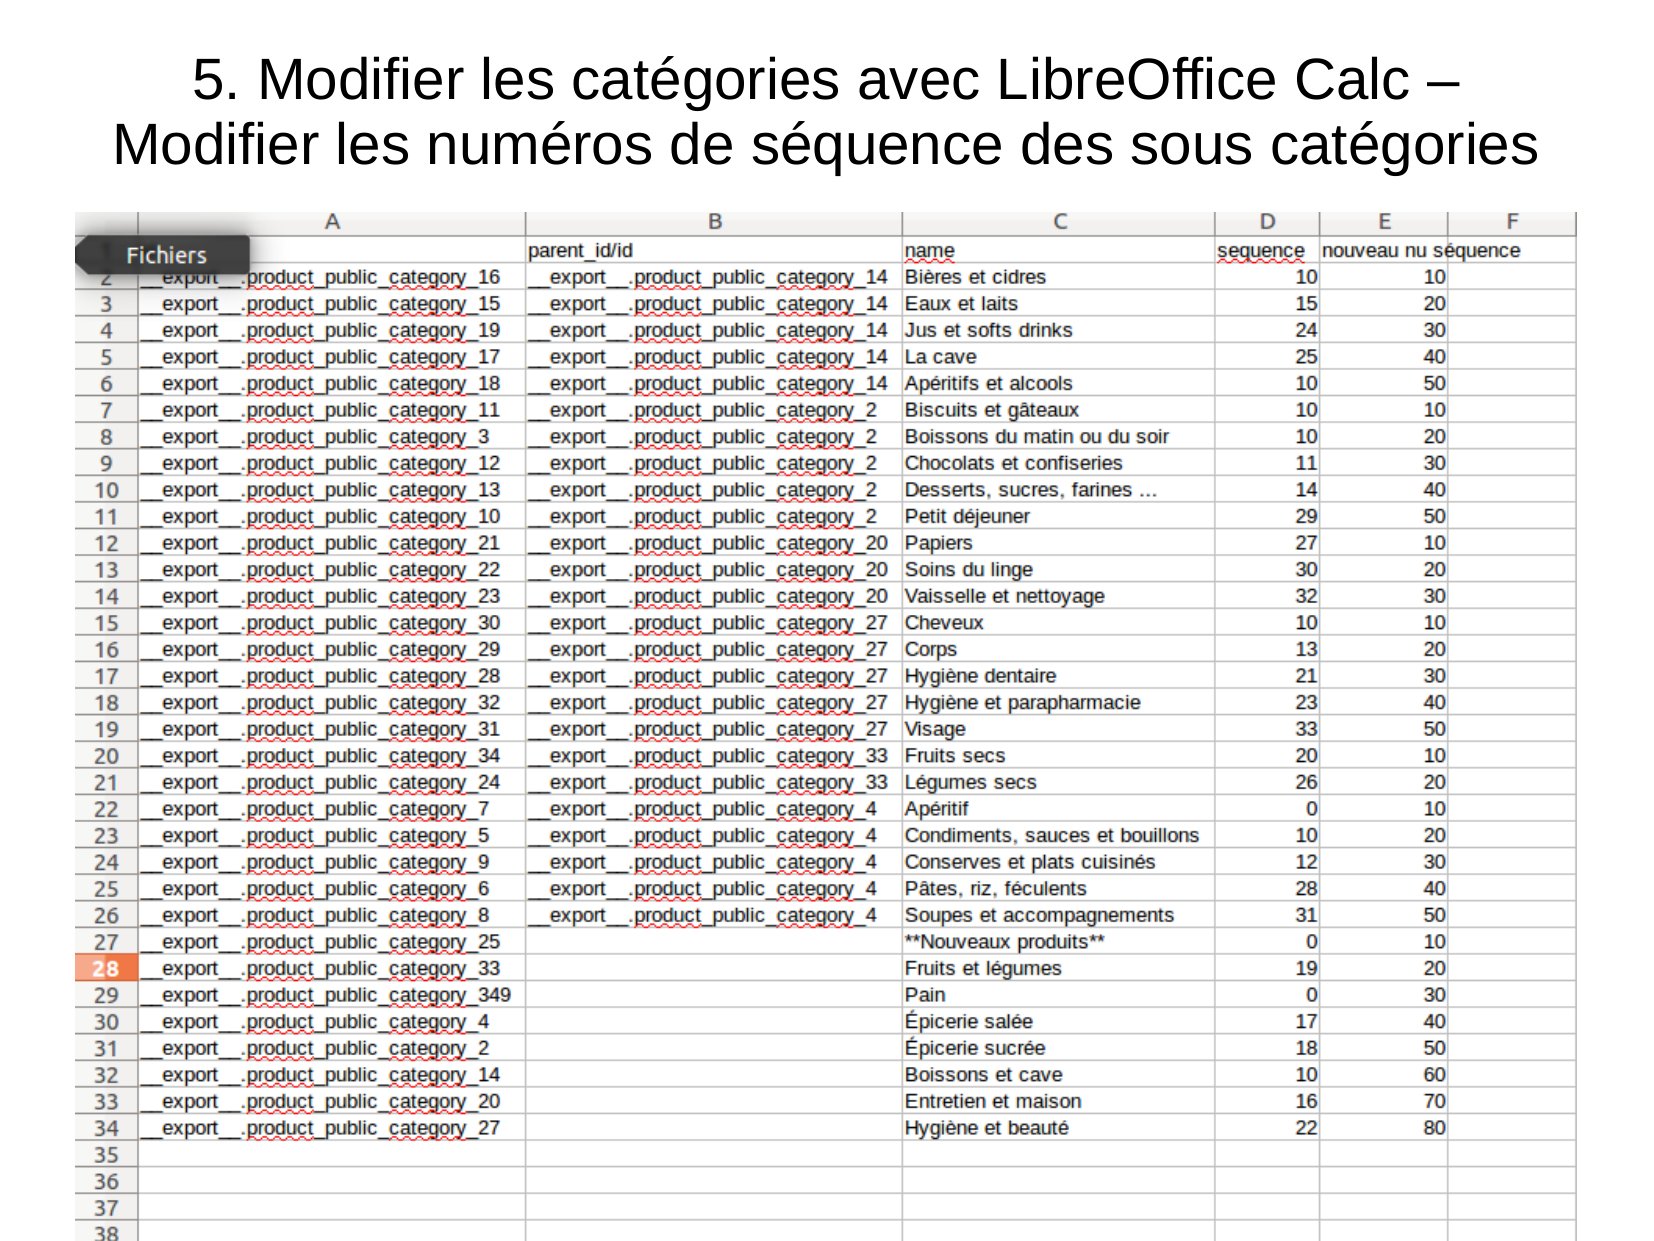

# 5. Modifier les catégories avec LibreOffice Calc – Modifier les numéros de séquence des sous catégories